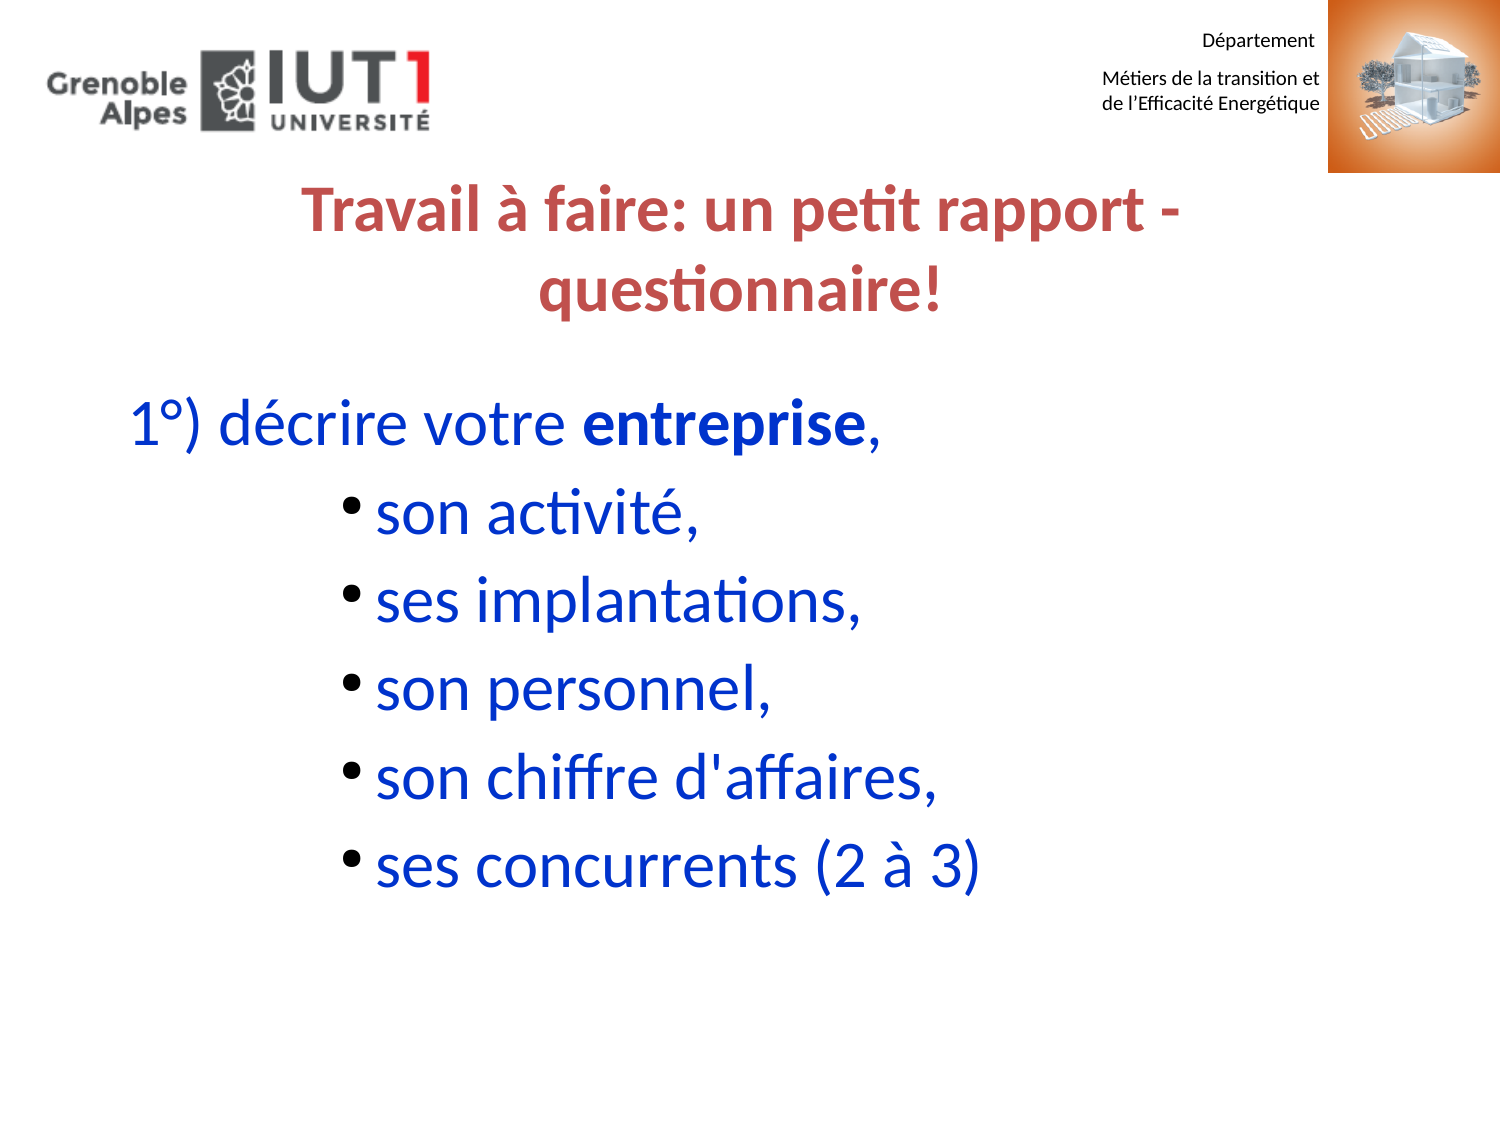

Département
Métiers de la transition et de l’Efficacité Energétique
# Travail à faire: un petit rapport - questionnaire!
1°) décrire votre entreprise,
son activité,
ses implantations,
son personnel,
son chiffre d'affaires,
ses concurrents (2 à 3)